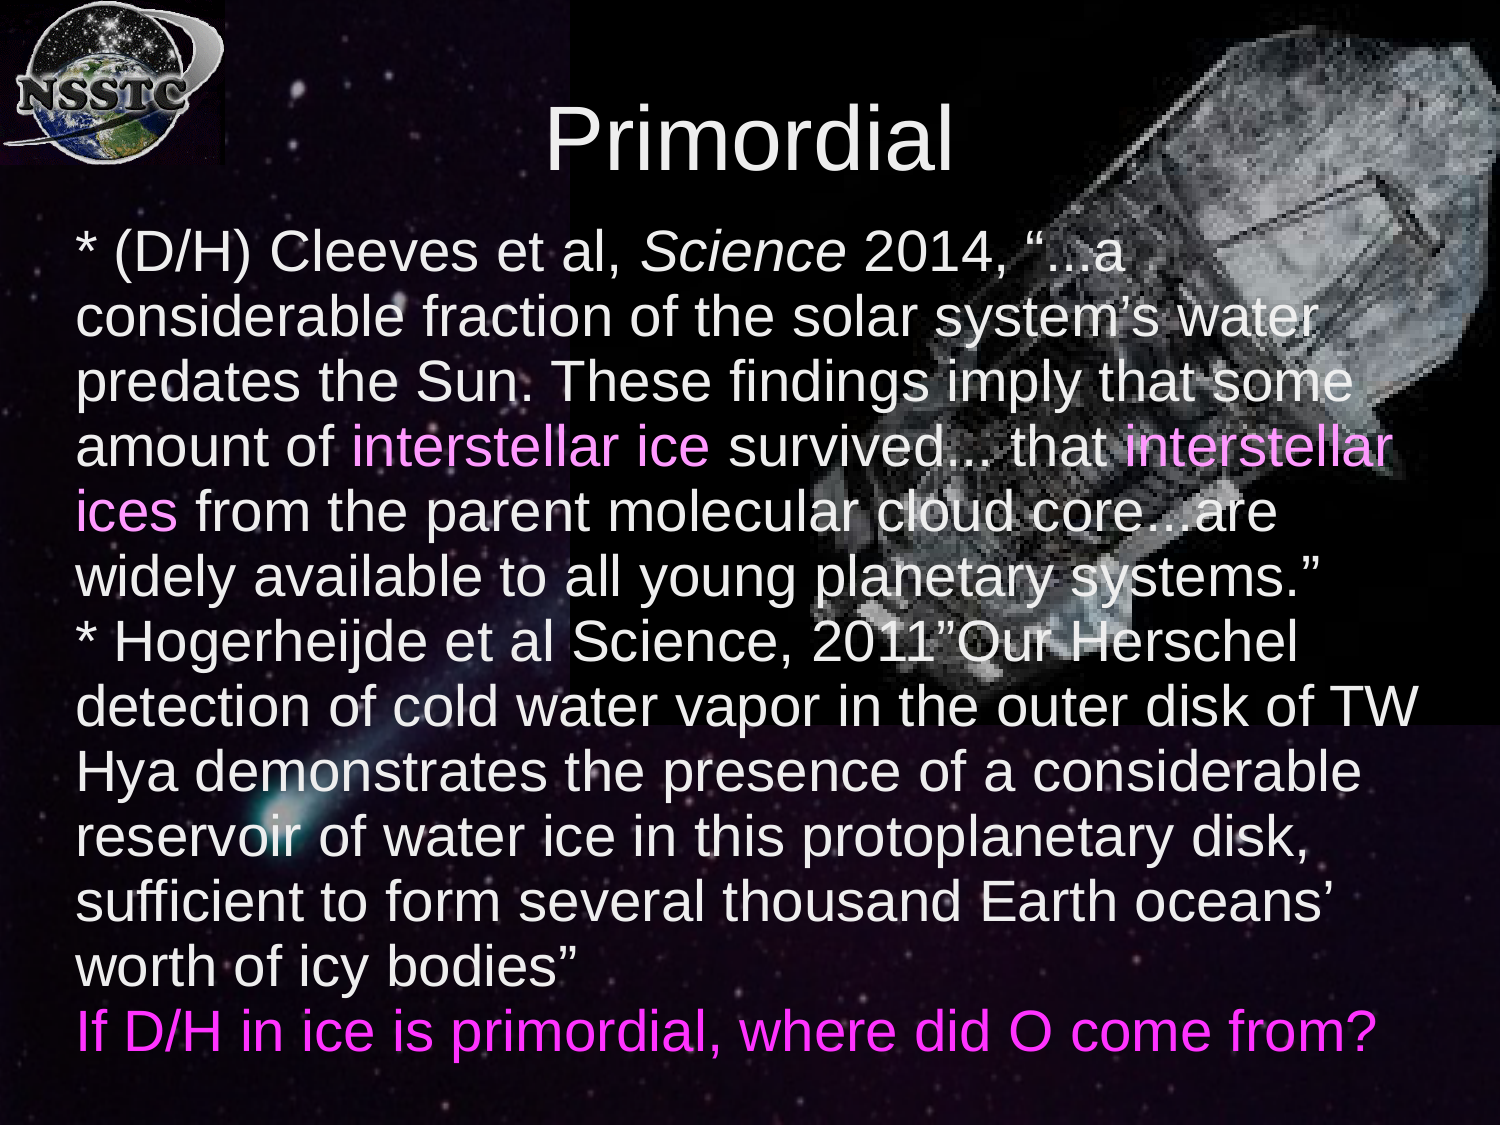

# Primordial
* (D/H) Cleeves et al, Science 2014, “...a considerable fraction of the solar system’s water predates the Sun. These findings imply that some amount of interstellar ice survived... that interstellar ices from the parent molecular cloud core...are widely available to all young planetary systems.”
* Hogerheijde et al Science, 2011”Our Herschel detection of cold water vapor in the outer disk of TW Hya demonstrates the presence of a considerable reservoir of water ice in this protoplanetary disk, sufficient to form several thousand Earth oceans’ worth of icy bodies”
If D/H in ice is primordial, where did O come from?